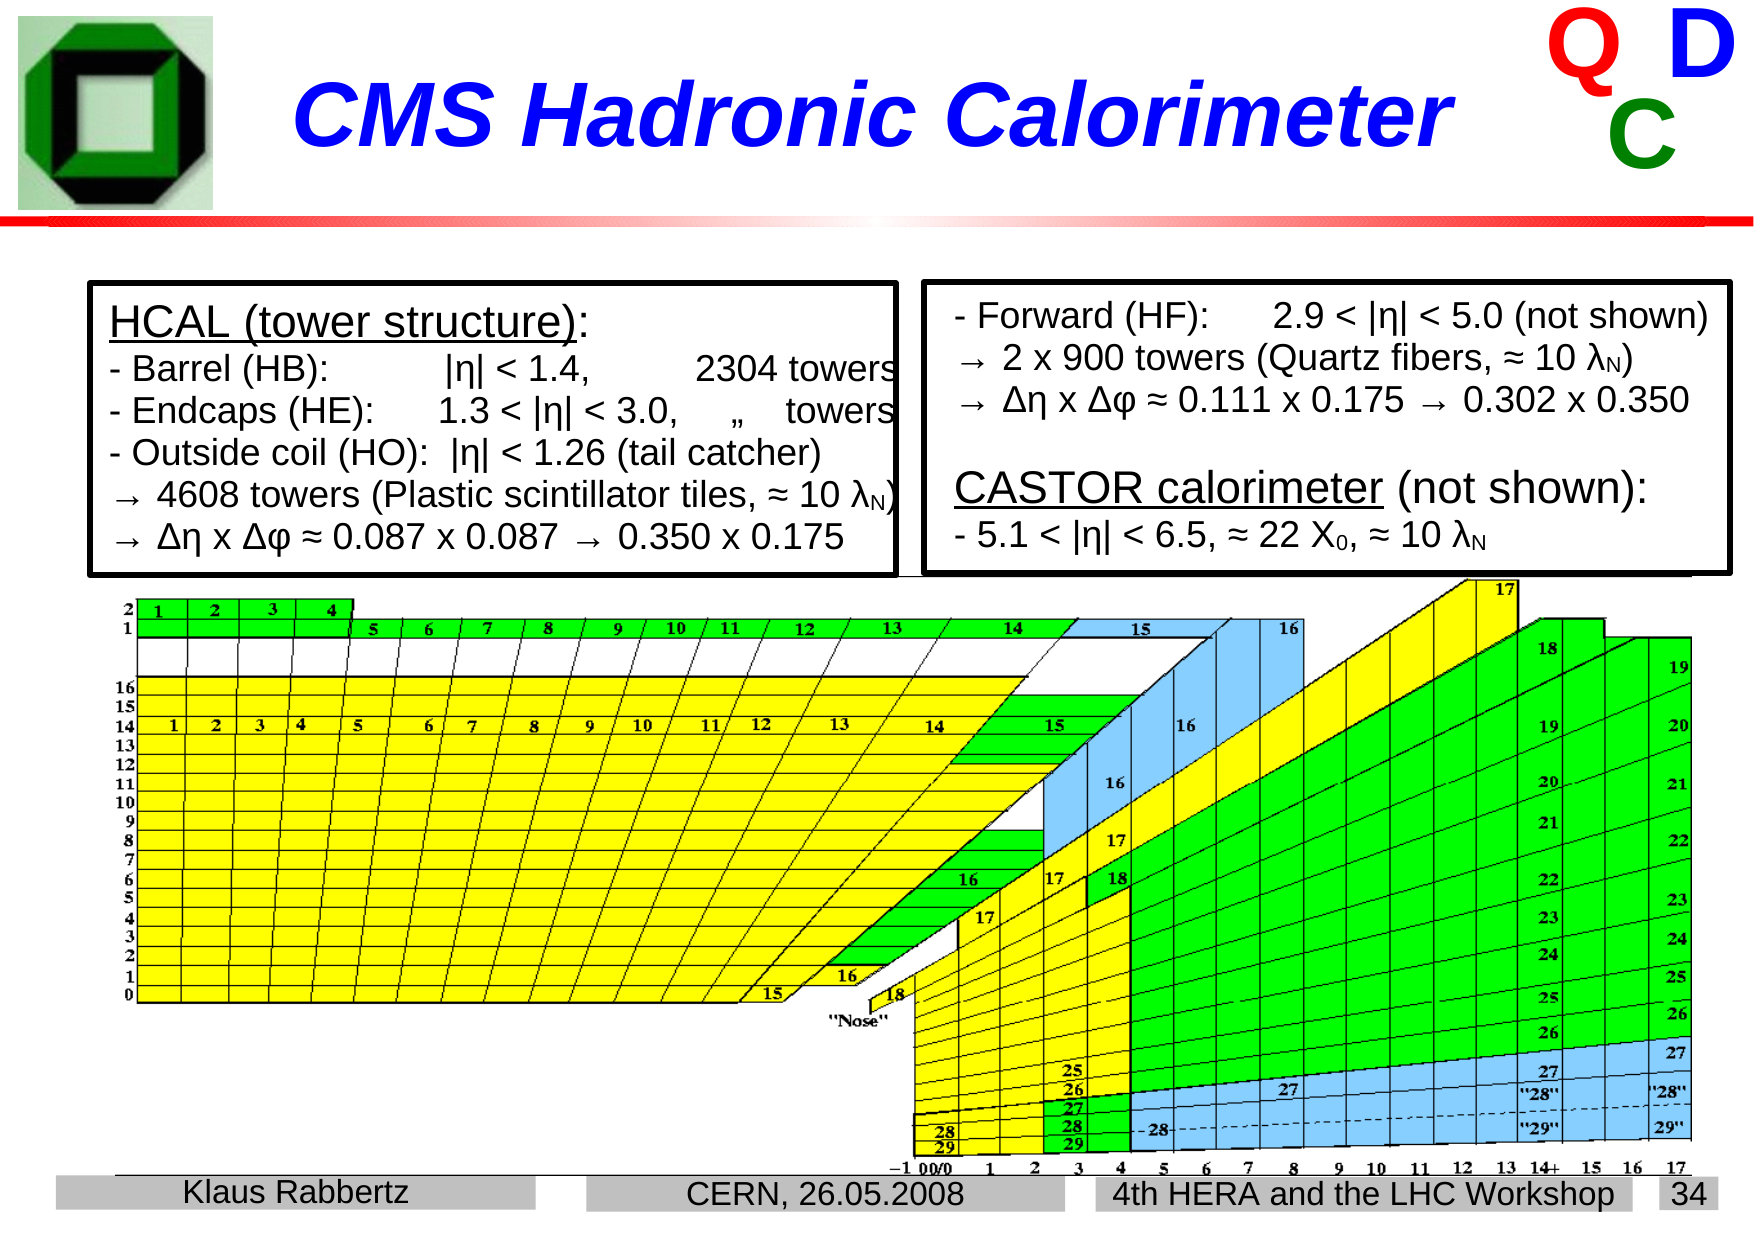

# CMS Hadronic Calorimeter
- Forward (HF): 2.9 < |η| < 5.0 (not shown)
→ 2 x 900 towers (Quartz fibers, ≈ 10 λN)
→ Δη x Δφ ≈ 0.111 x 0.175 → 0.302 x 0.350
CASTOR calorimeter (not shown):
- 5.1 < |η| < 6.5, ≈ 22 X0, ≈ 10 λN
HCAL (tower structure):
- Barrel (HB): |η| < 1.4, 2304 towers
- Endcaps (HE): 1.3 < |η| < 3.0, „ towers
- Outside coil (HO): |η| < 1.26 (tail catcher)
→ 4608 towers (Plastic scintillator tiles, ≈ 10 λN)
→ Δη x Δφ ≈ 0.087 x 0.087 → 0.350 x 0.175